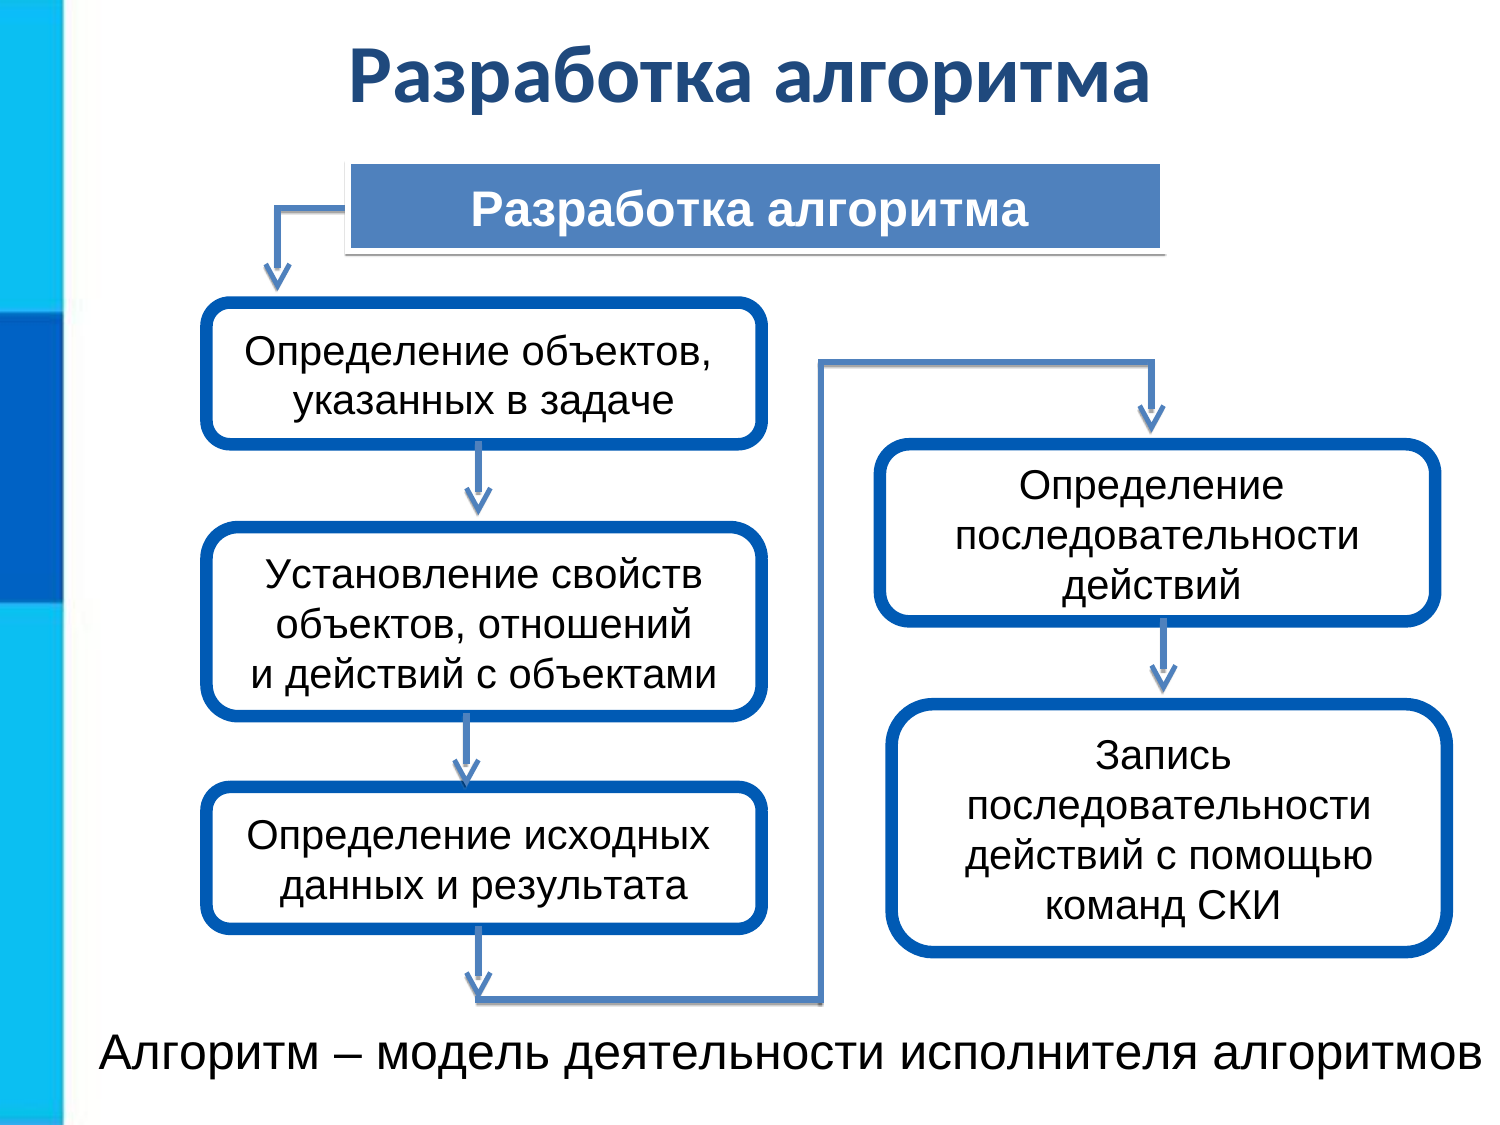

Разработка алгоритма
Разработка алгоритма
Определение объектов,
указанных в задаче
Определение
последовательности
действий
Установление свойств
объектов, отношений
и действий с объектами
Запись
последовательности
действий с помощью
команд СКИ
Определение исходных
данных и результата
Алгоритм – модель деятельности исполнителя алгоритмов